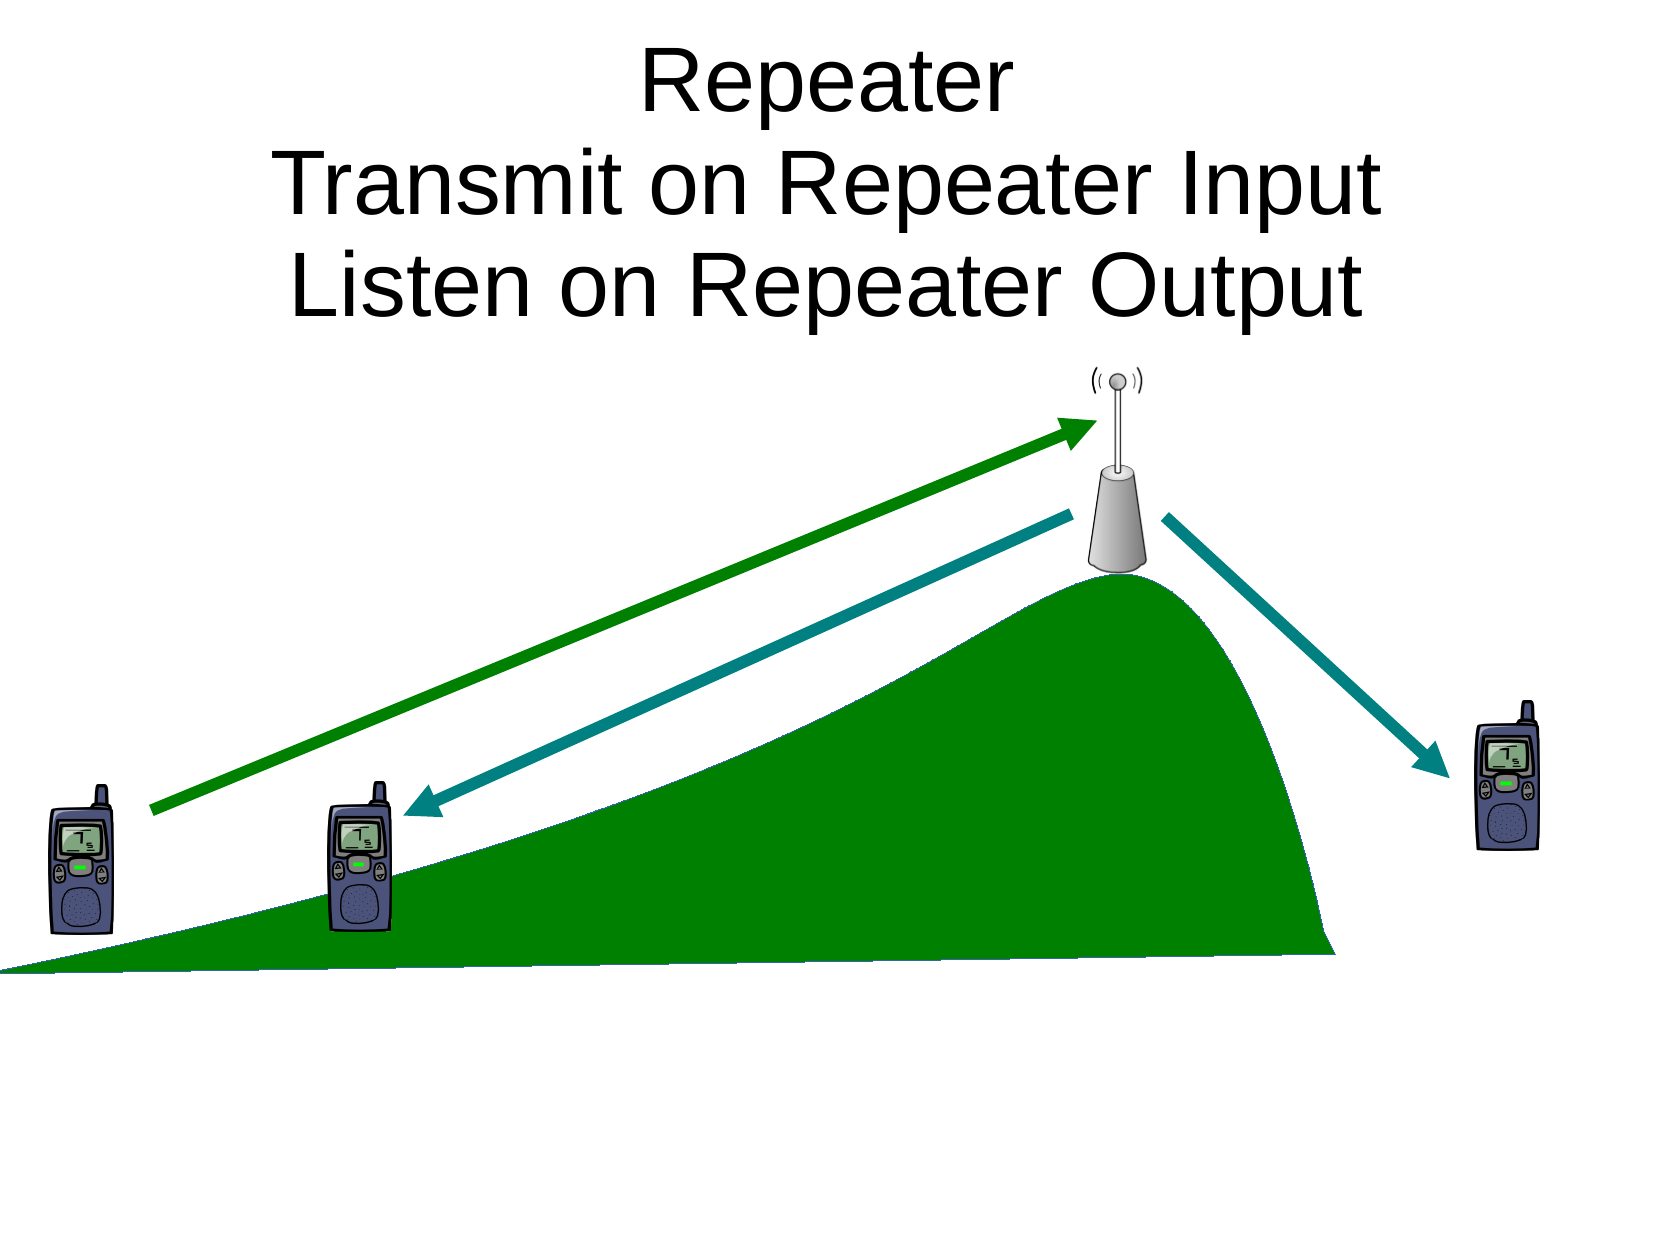

# Repeater Transmit on Repeater Input Listen on Repeater Output